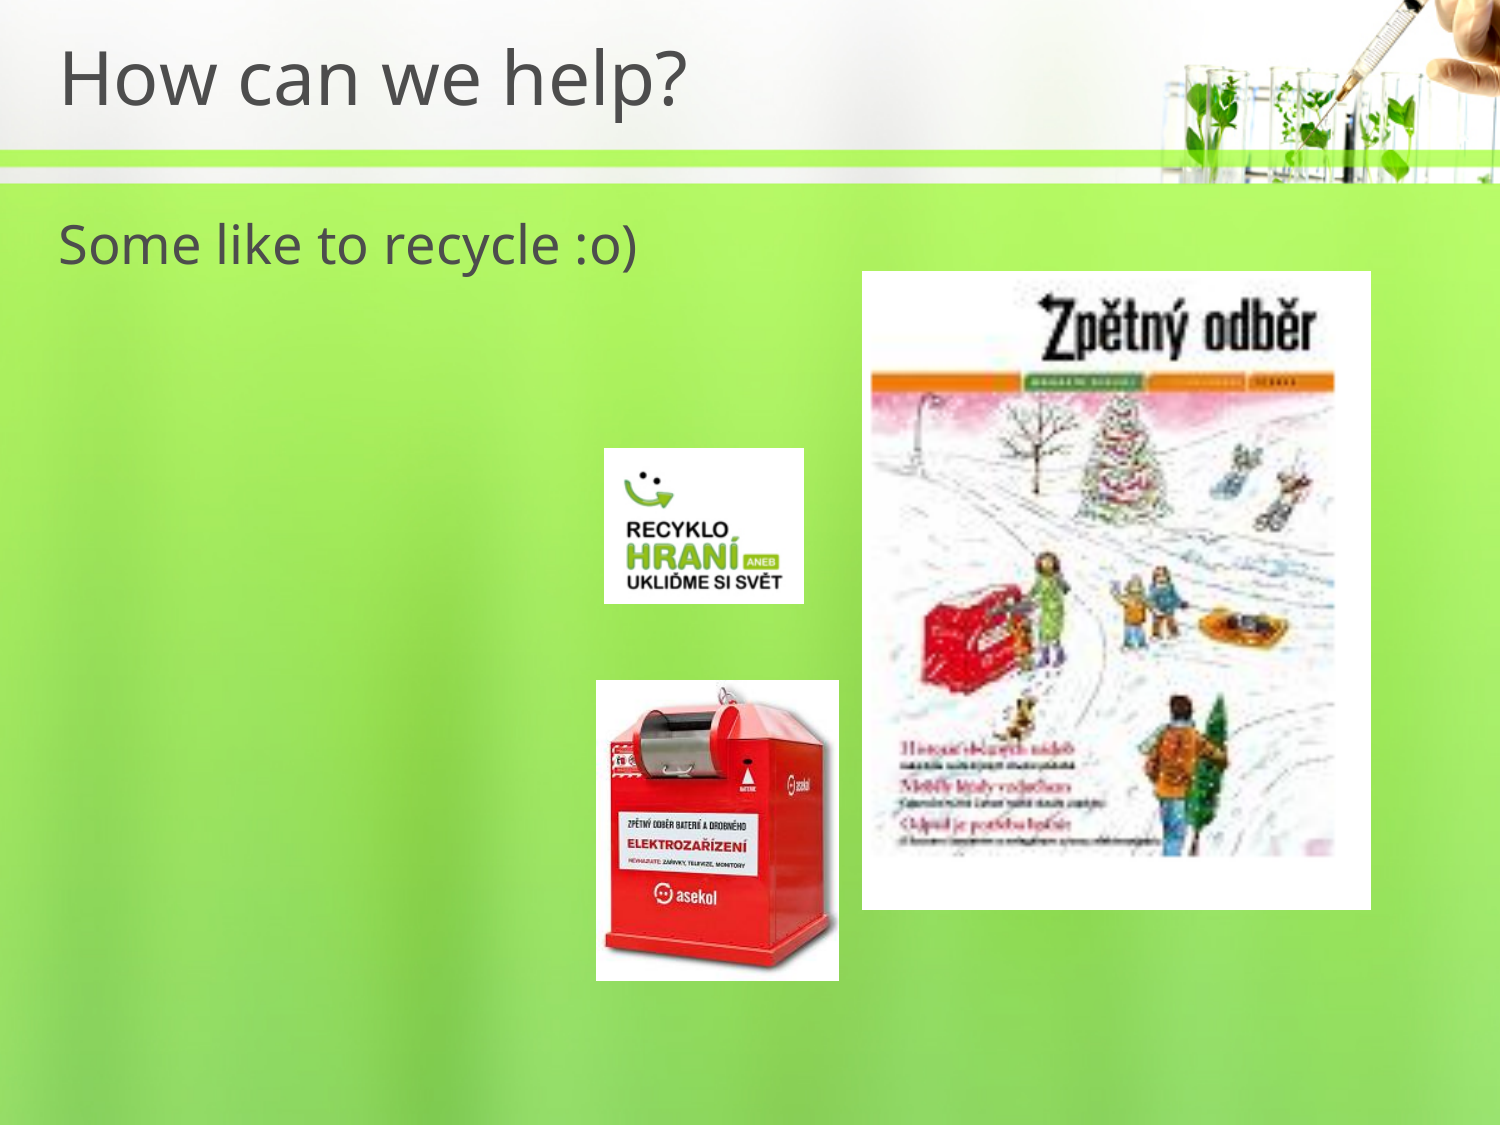

# How can we help?
Some like to recycle :o)